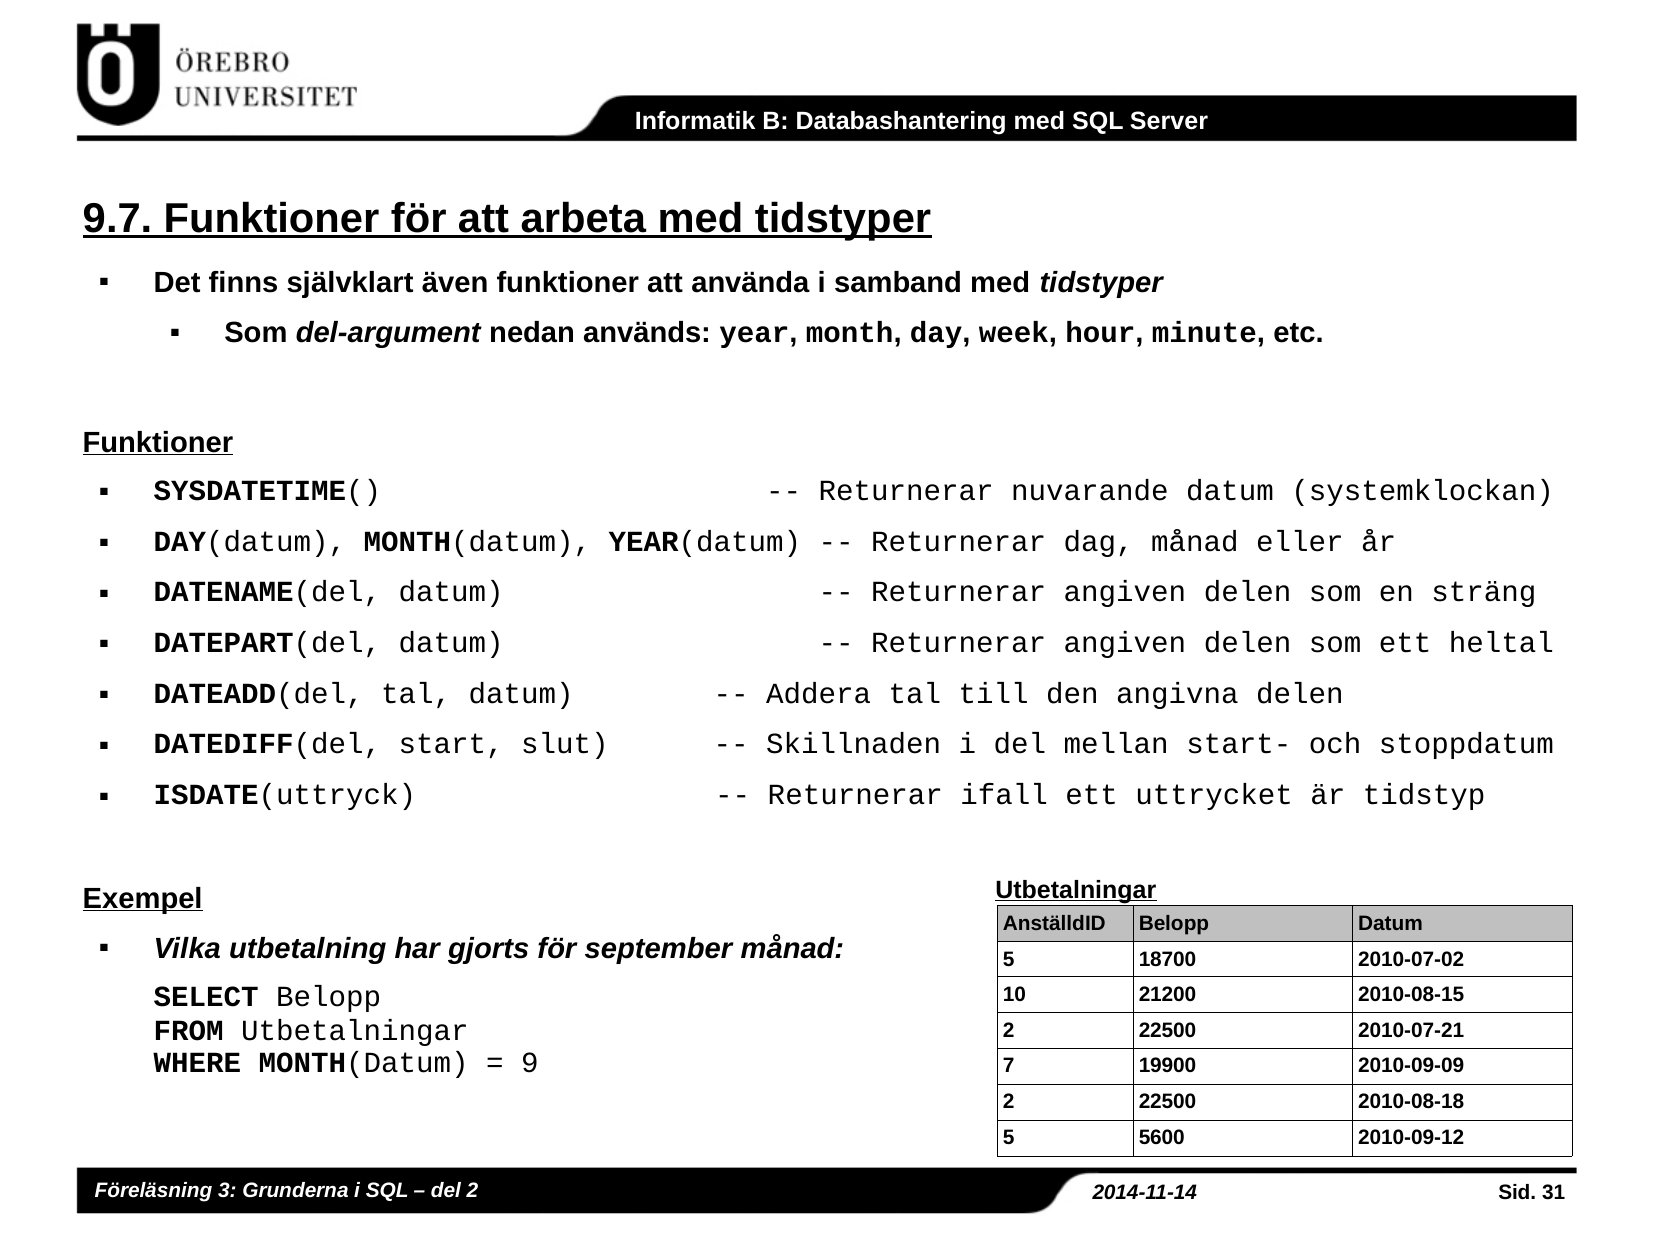

# 9.7. Funktioner för att arbeta med tidstyper
Det finns självklart även funktioner att använda i samband med tidstyper
Som del-argument nedan används: year, month, day, week, hour, minute, etc.
Funktioner
SYSDATETIME() -- Returnerar nuvarande datum (systemklockan)
DAY(datum), MONTH(datum), YEAR(datum) -- Returnerar dag, månad eller år
DATENAME(del, datum) -- Returnerar angiven delen som en sträng
DATEPART(del, datum) -- Returnerar angiven delen som ett heltal
DATEADD(del, tal, datum) -- Addera tal till den angivna delen
DATEDIFF(del, start, slut) -- Skillnaden i del mellan start- och stoppdatum
ISDATE(uttryck)		 -- Returnerar ifall ett uttrycket är tidstyp
Exempel
Vilka utbetalning har gjorts för september månad:
SELECT Belopp
FROM Utbetalningar
WHERE MONTH(Datum) = 9
Utbetalningar
| AnställdID | Belopp | Datum |
| --- | --- | --- |
| 5 | 18700 | 2010-07-02 |
| 10 | 21200 | 2010-08-15 |
| 2 | 22500 | 2010-07-21 |
| 7 | 19900 | 2010-09-09 |
| 2 | 22500 | 2010-08-18 |
| 5 | 5600 | 2010-09-12 |
Föreläsning 3: Grunderna i SQL – del 2
2014-11-14
31